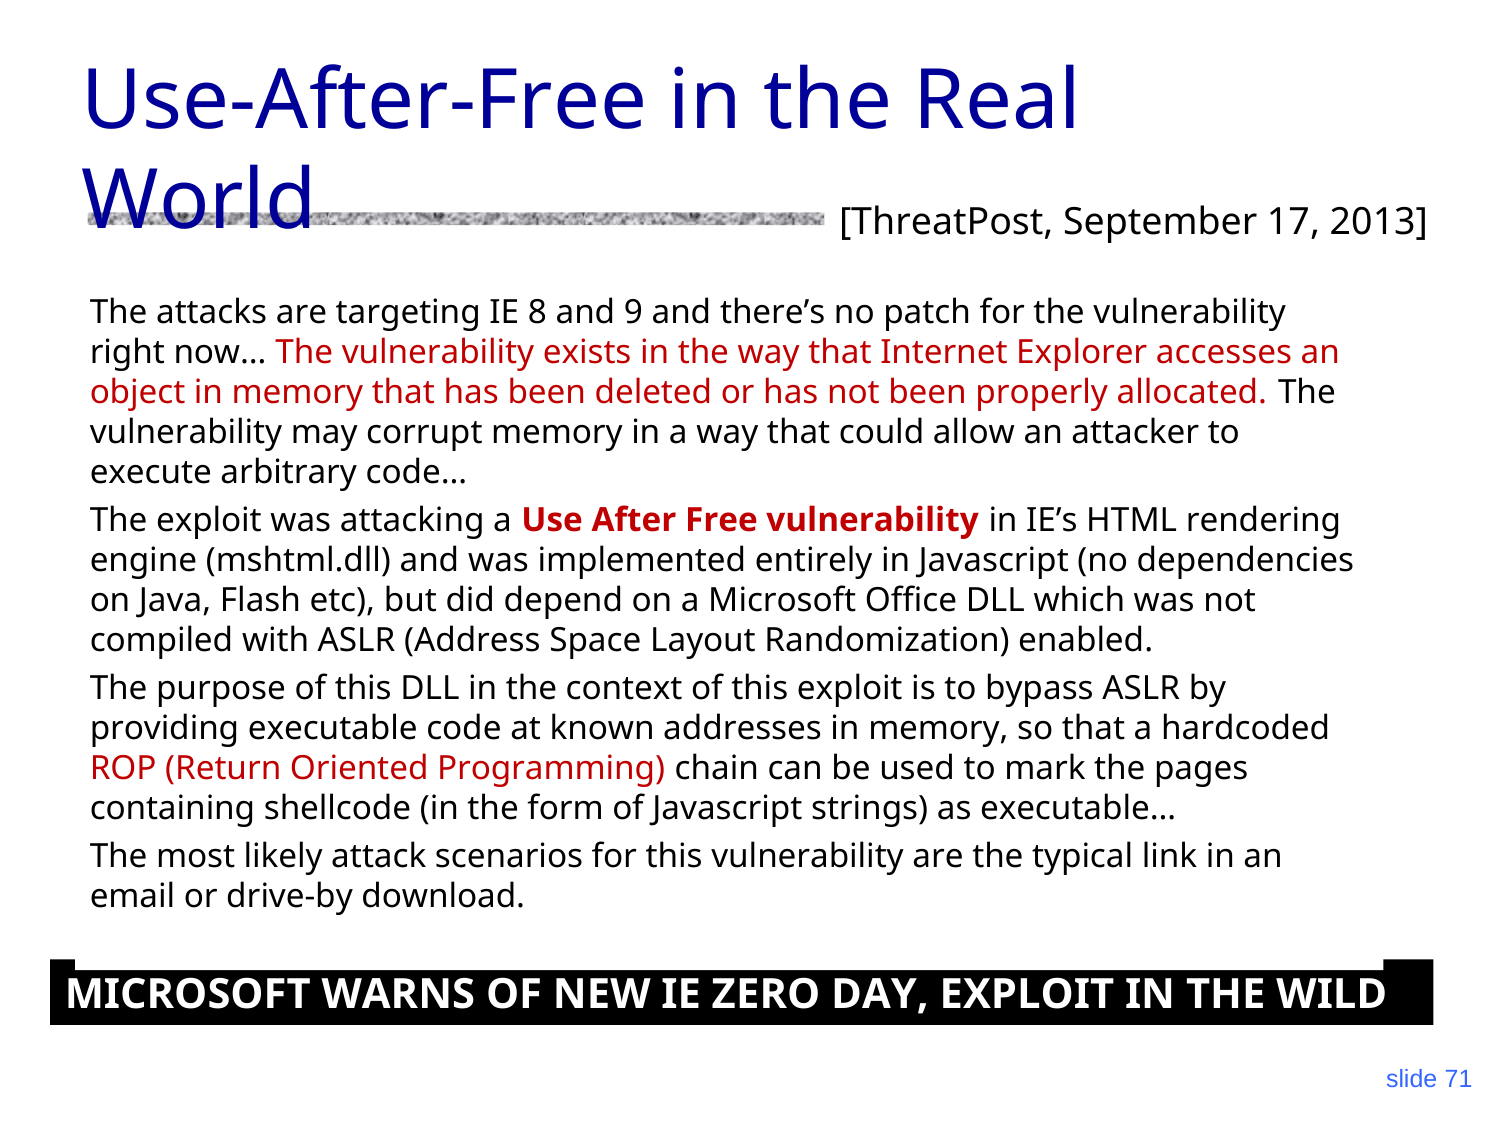

# Use-After-Free in the Real World
[ThreatPost, September 17, 2013]
The attacks are targeting IE 8 and 9 and there’s no patch for the vulnerability right now… The vulnerability exists in the way that Internet Explorer accesses an object in memory that has been deleted or has not been properly allocated. The vulnerability may corrupt memory in a way that could allow an attacker to execute arbitrary code…
The exploit was attacking a Use After Free vulnerability in IE’s HTML rendering engine (mshtml.dll) and was implemented entirely in Javascript (no dependencies on Java, Flash etc), but did depend on a Microsoft Office DLL which was not compiled with ASLR (Address Space Layout Randomization) enabled.
The purpose of this DLL in the context of this exploit is to bypass ASLR by providing executable code at known addresses in memory, so that a hardcoded ROP (Return Oriented Programming) chain can be used to mark the pages containing shellcode (in the form of Javascript strings) as executable…
The most likely attack scenarios for this vulnerability are the typical link in an email or drive-by download.
MICROSOFT WARNS OF NEW IE ZERO DAY, EXPLOIT IN THE WILD
slide